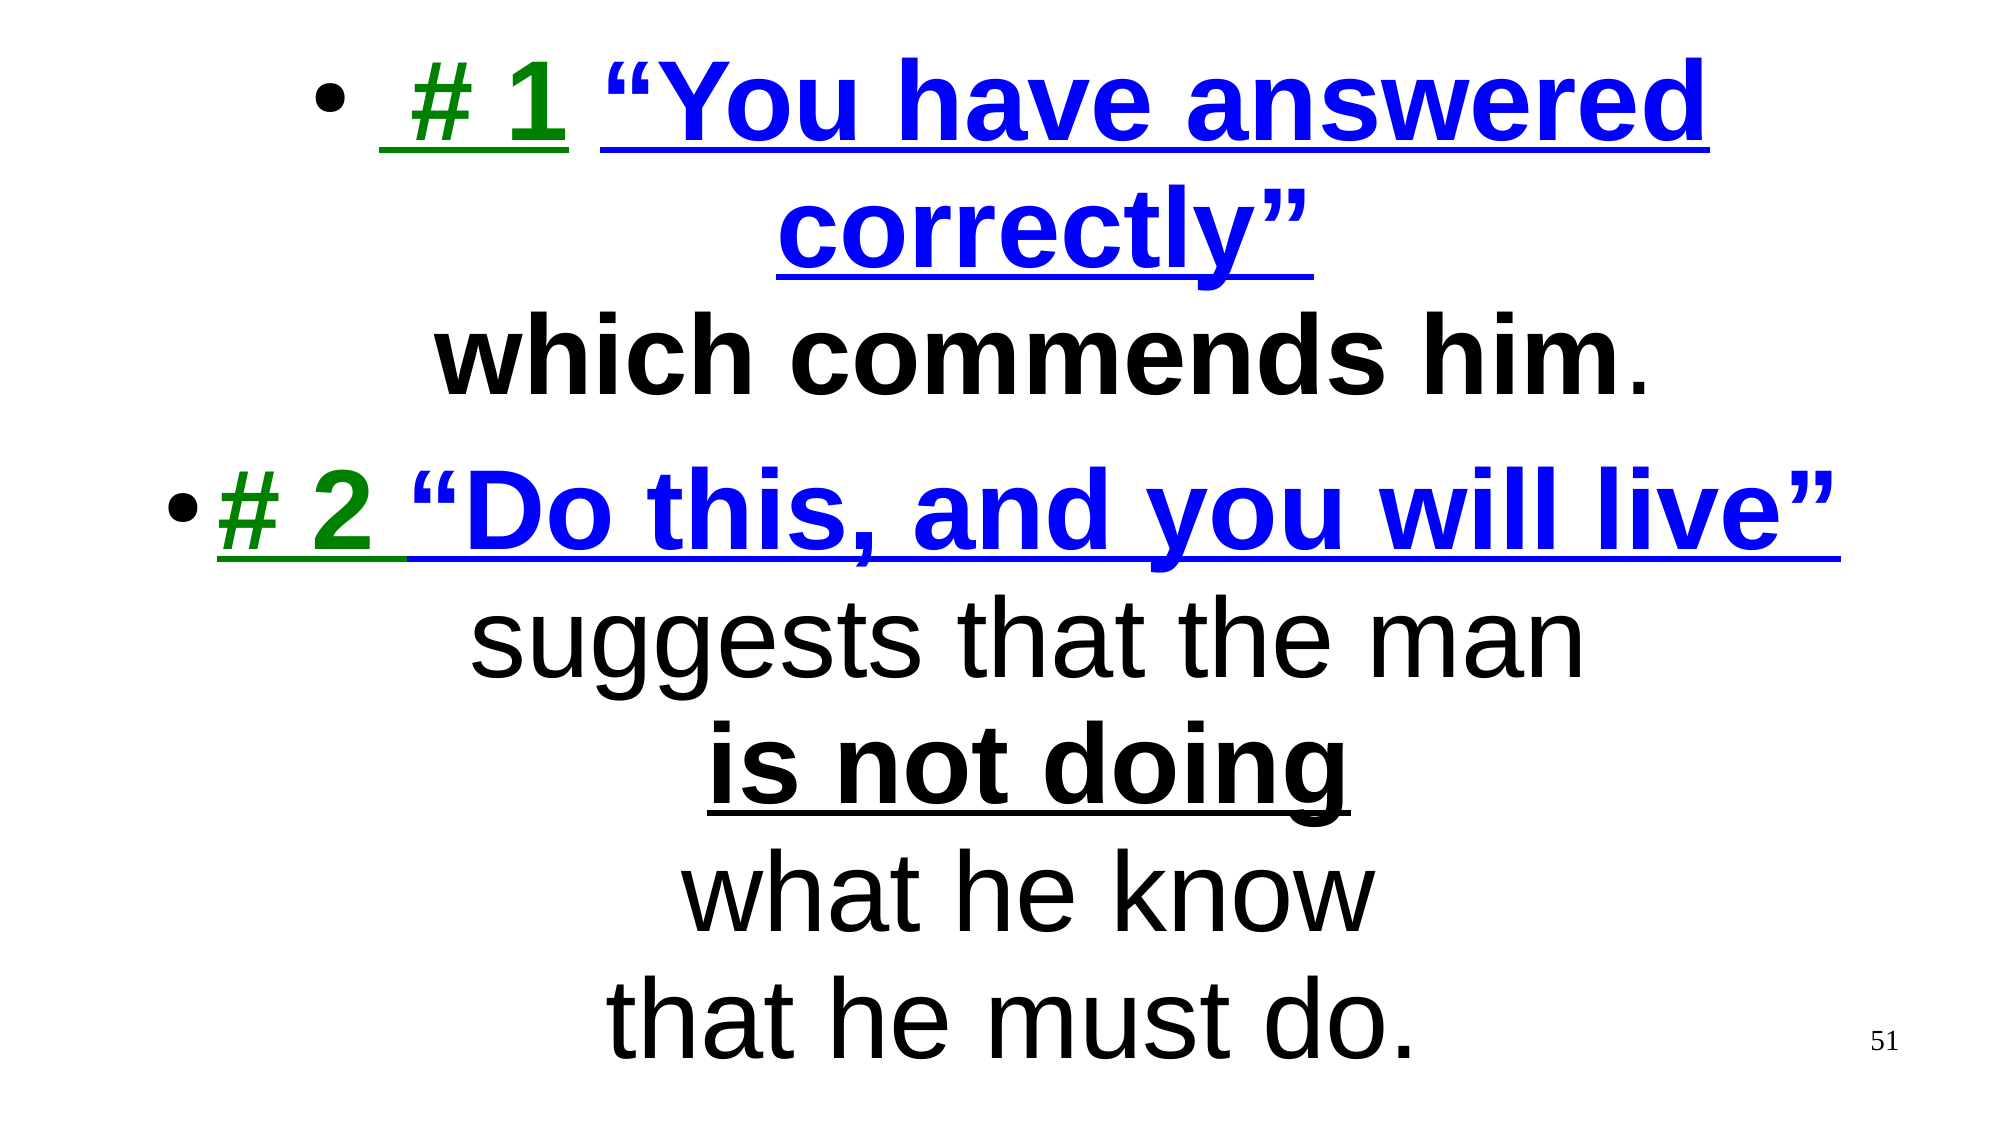

# # 1 “You have answered correctly” which commends him.
# 2 “Do this, and you will live”  suggests that the man is not doing what he know that he must do.
51